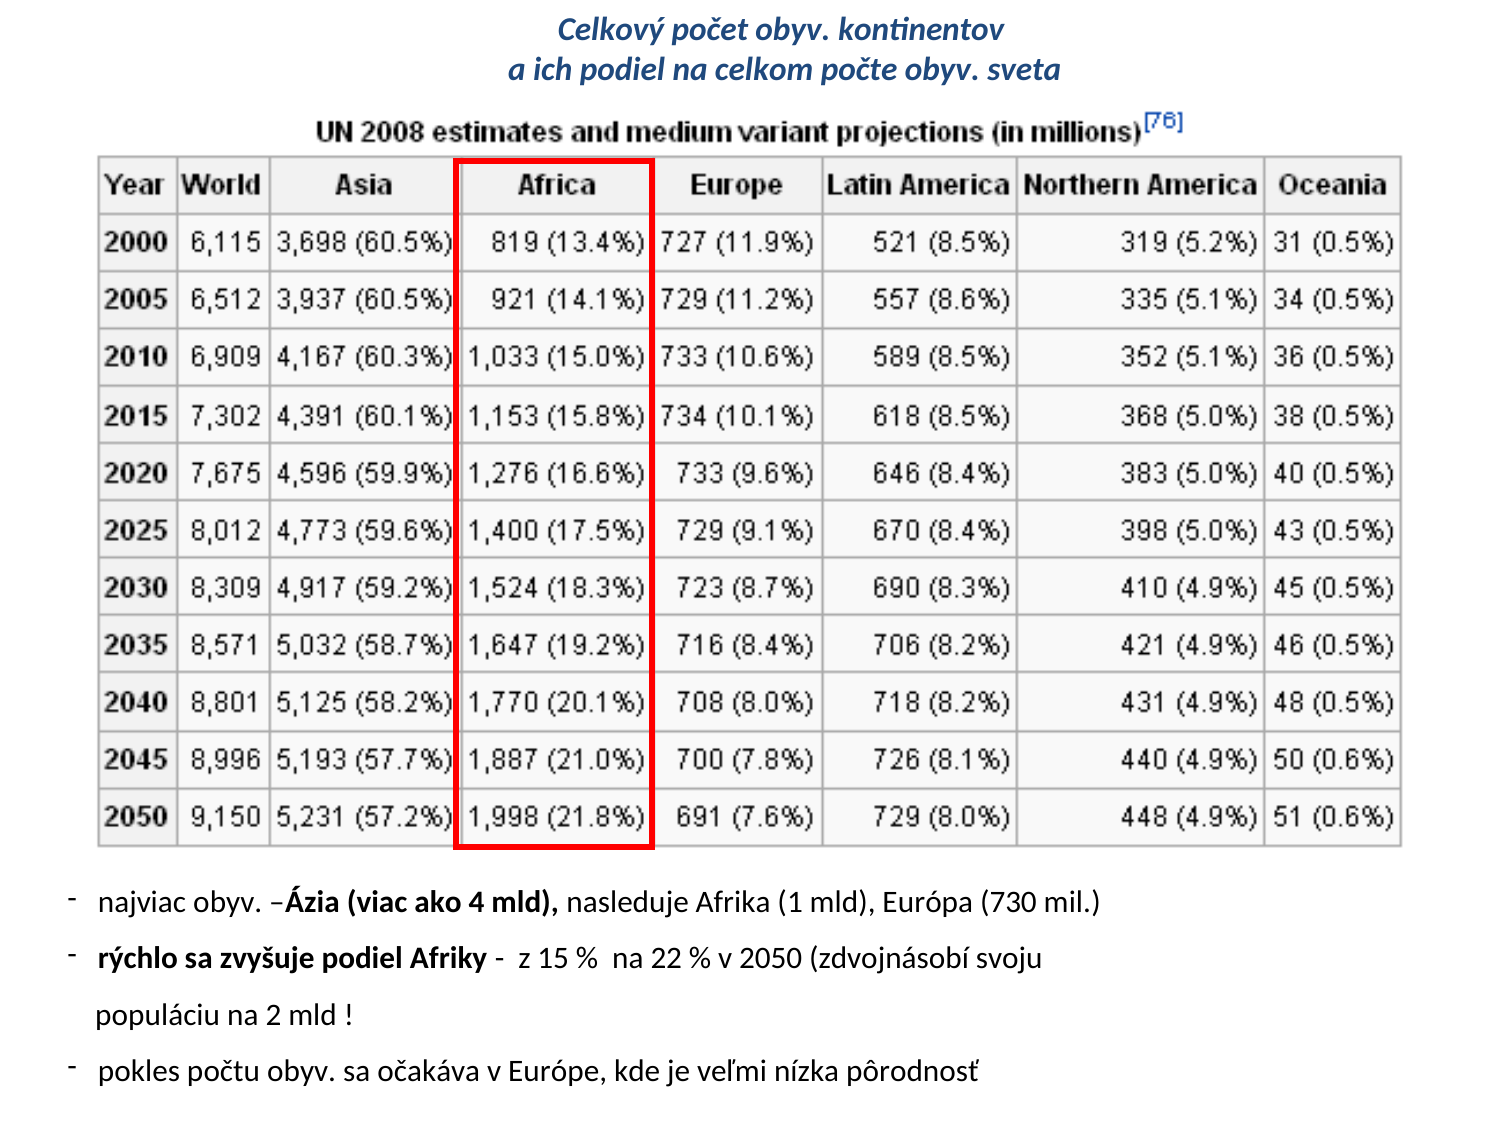

Celkový počet obyv. kontinentov
a ich podiel na celkom počte obyv. sveta
 najviac obyv. –Ázia (viac ako 4 mld), nasleduje Afrika (1 mld), Európa (730 mil.)
 rýchlo sa zvyšuje podiel Afriky - z 15 % na 22 % v 2050 (zdvojnásobí svoju
 populáciu na 2 mld !
 pokles počtu obyv. sa očakáva v Európe, kde je veľmi nízka pôrodnosť
Na ktorom kontinente žilo najviac obyvateľov Zeme v r. 2010 ?
Podiel, ktorého kontinentu na celkovom počte obyv. Zeme sa neustále zväčšuje ?
Pri ktorom kontinente sa ako jedinom očakáva pokles počtu obyv. do r. 2050 ? Čo môže túto prognózu zmeniť ?